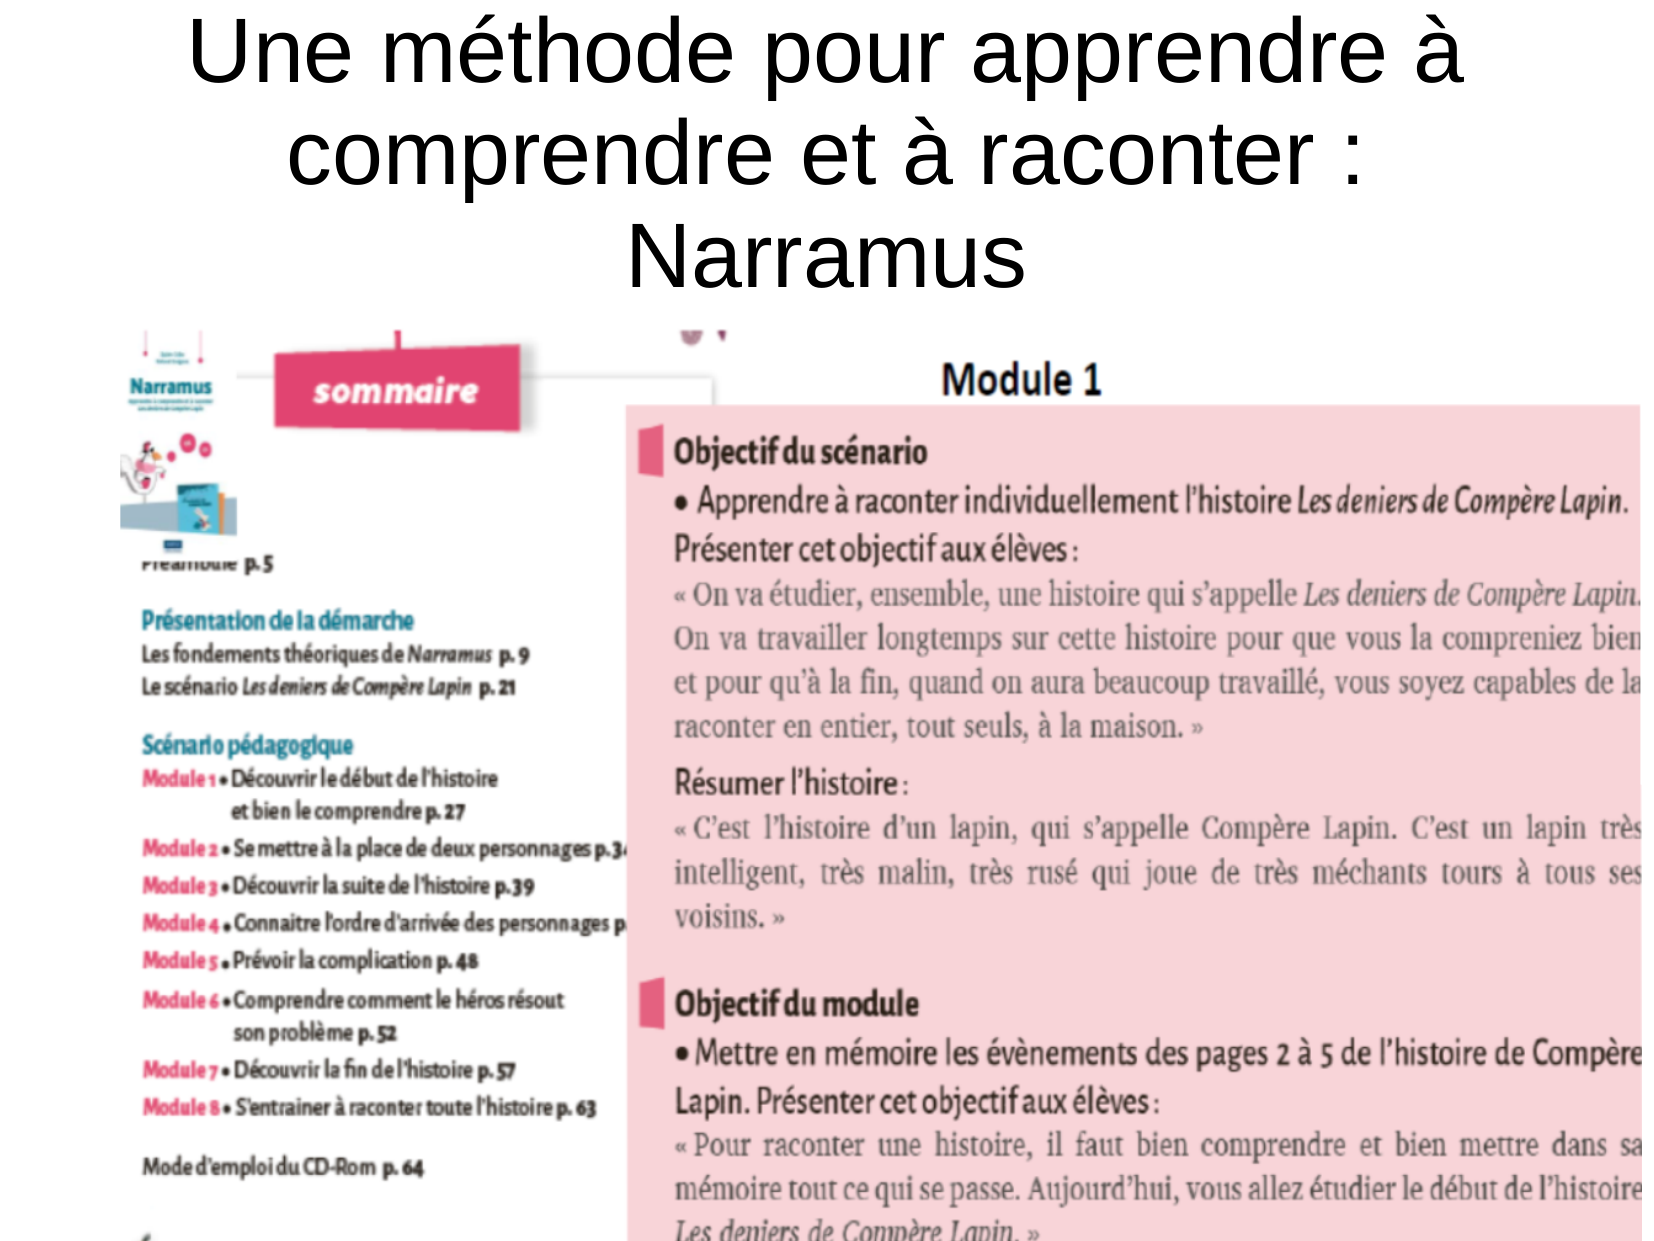

# Une méthode pour apprendre à comprendre et à raconter : Narramus